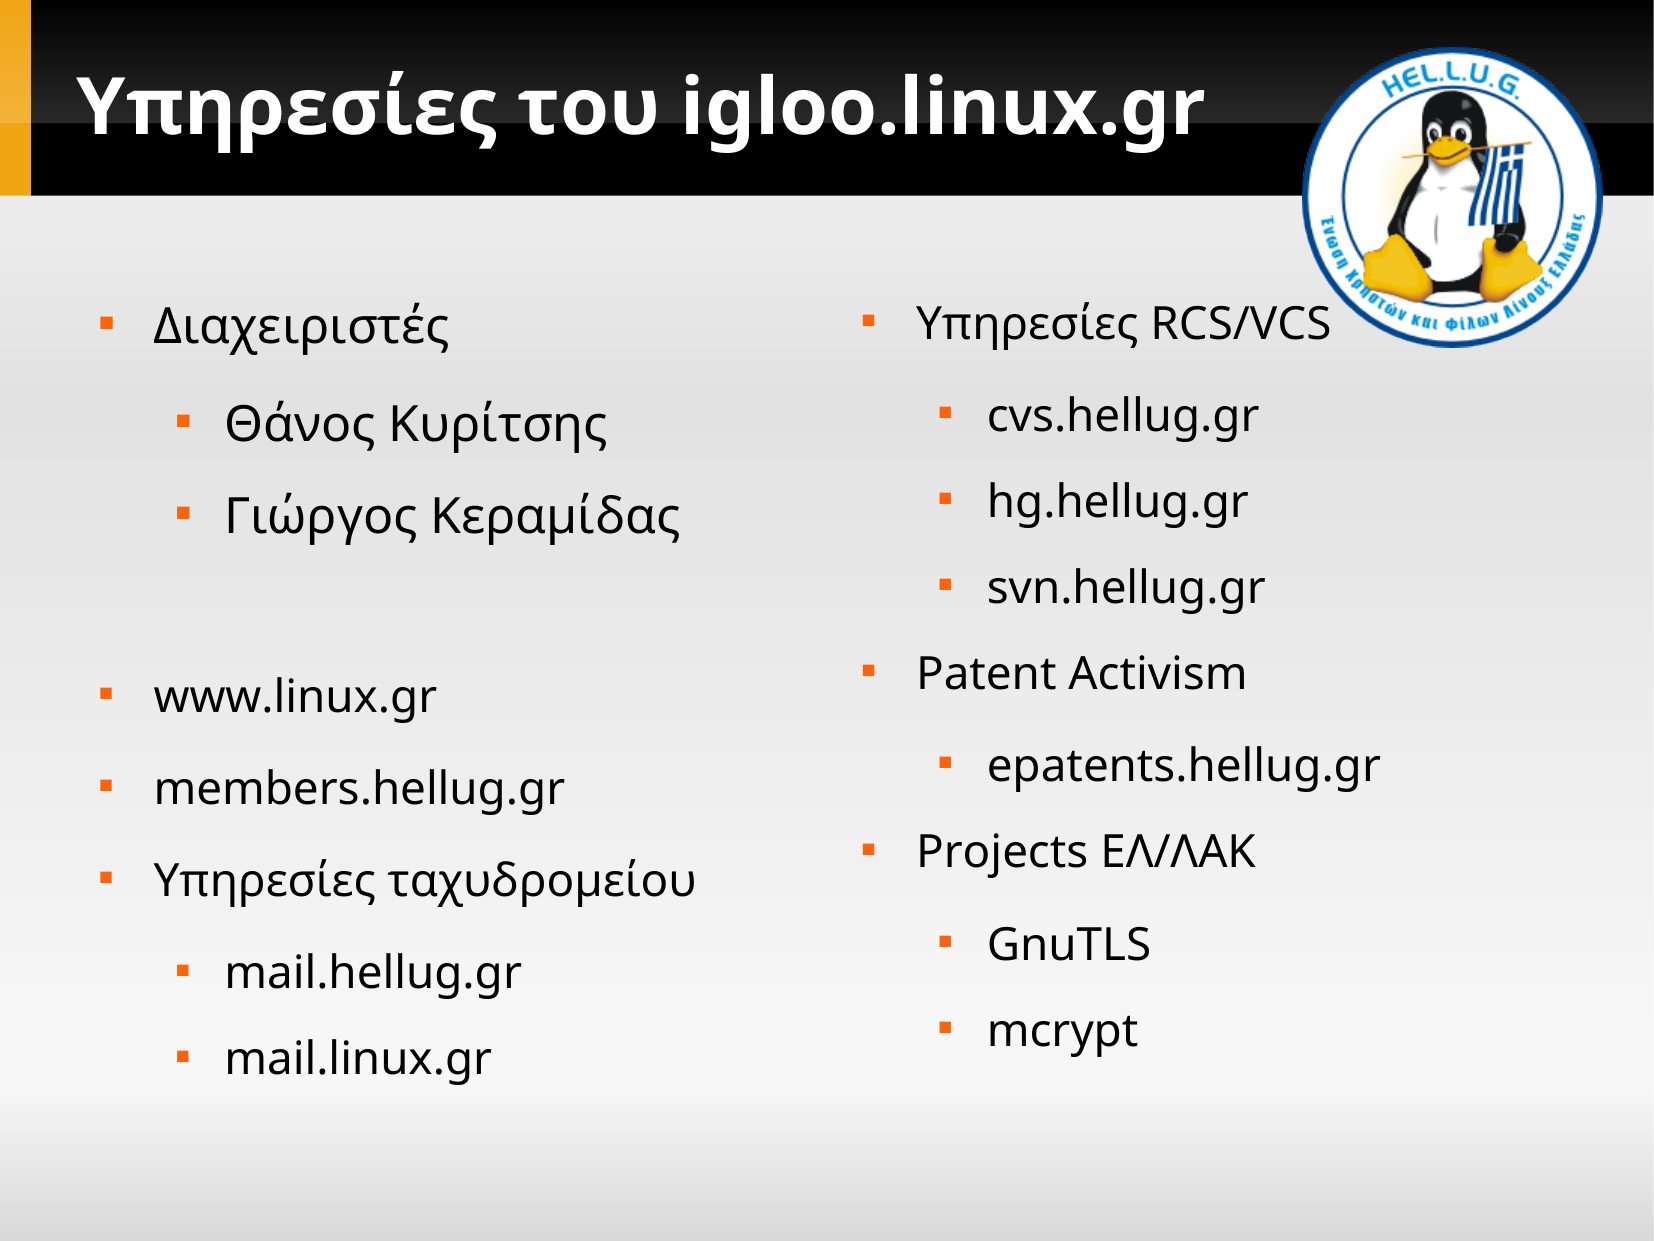

# Υπηρεσίες του igloo.linux.gr
Διαχειριστές
Θάνος Κυρίτσης
Γιώργος Κεραμίδας
www.linux.gr
members.hellug.gr
Υπηρεσίες ταχυδρομείου
mail.hellug.gr
mail.linux.gr
Υπηρεσίες RCS/VCS
cvs.hellug.gr
hg.hellug.gr
svn.hellug.gr
Patent Activism
epatents.hellug.gr
Projects ΕΛ/ΛΑΚ
GnuTLS
mcrypt